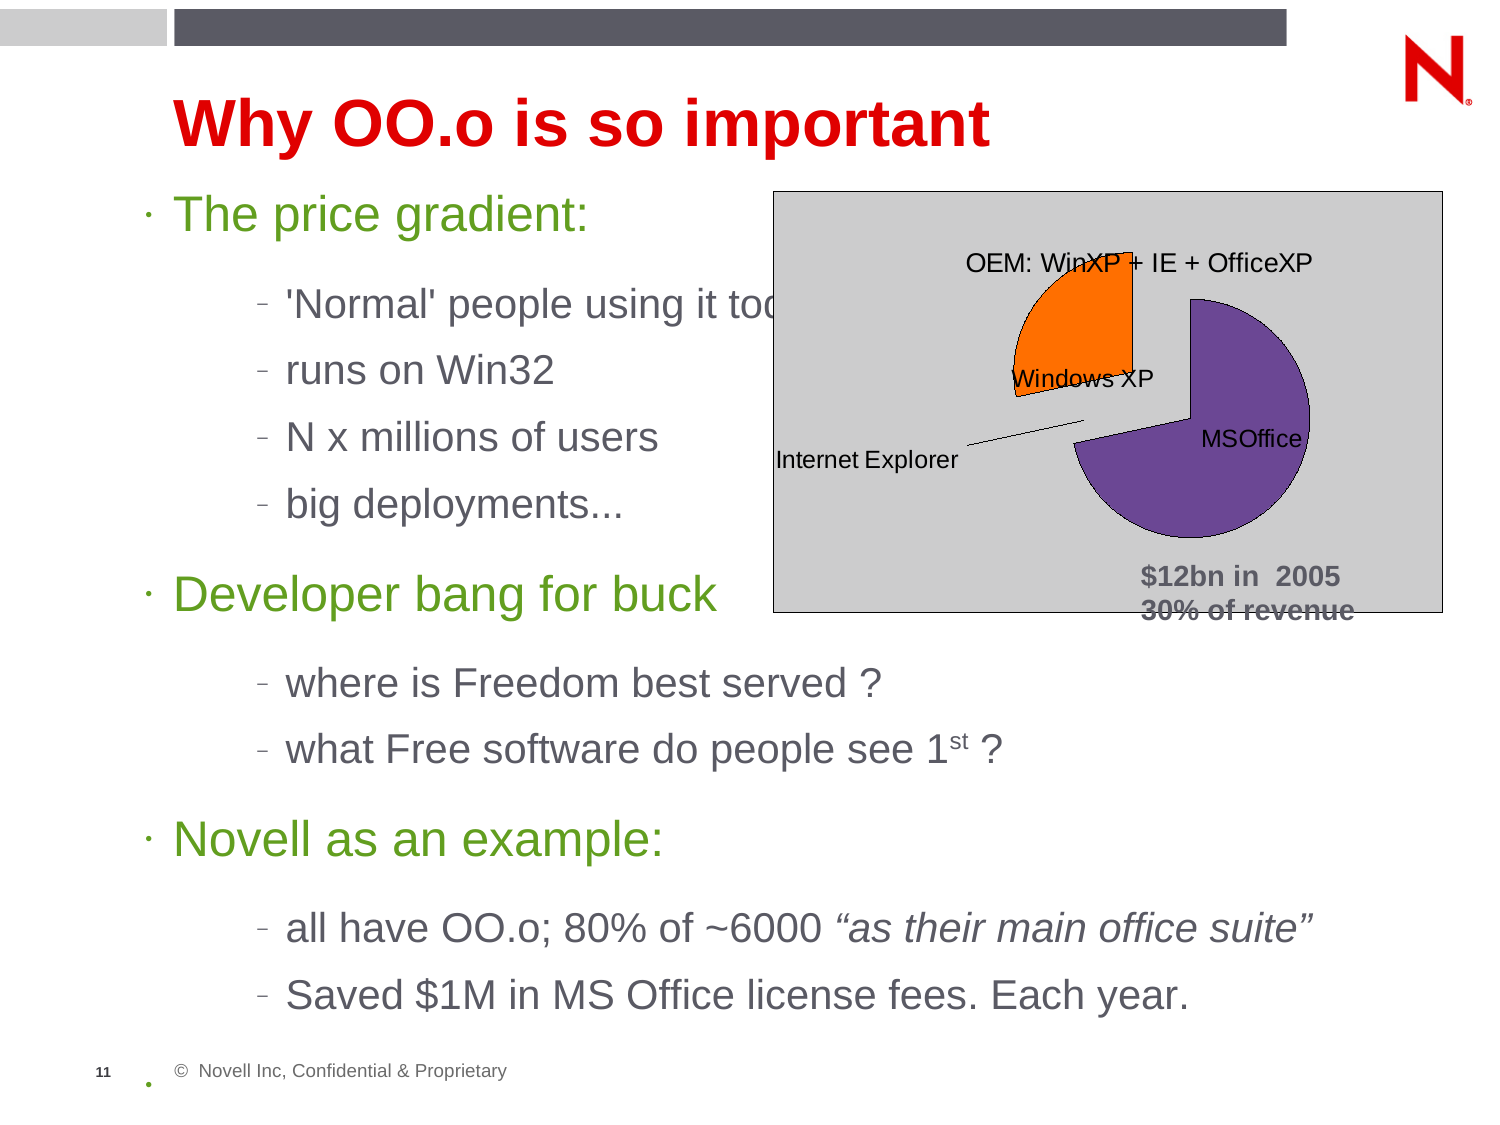

# Why OO.o is so important
The price gradient:
'Normal' people using it today
runs on Win32
N x millions of users
big deployments...
Developer bang for buck
where is Freedom best served ?
what Free software do people see 1st ?
Novell as an example:
all have OO.o; 80% of ~6000 “as their main office suite”
Saved $1M in MS Office license fees. Each year.
### Chart: OEM: WinXP + IE + OfficeXP
| Category | Cost |
|---|---|
| Windows XP | 95.0 |
| Internet Explorer | 0.01 |
| MSOffice | 240.0 |$12bn in 2005
30% of revenue